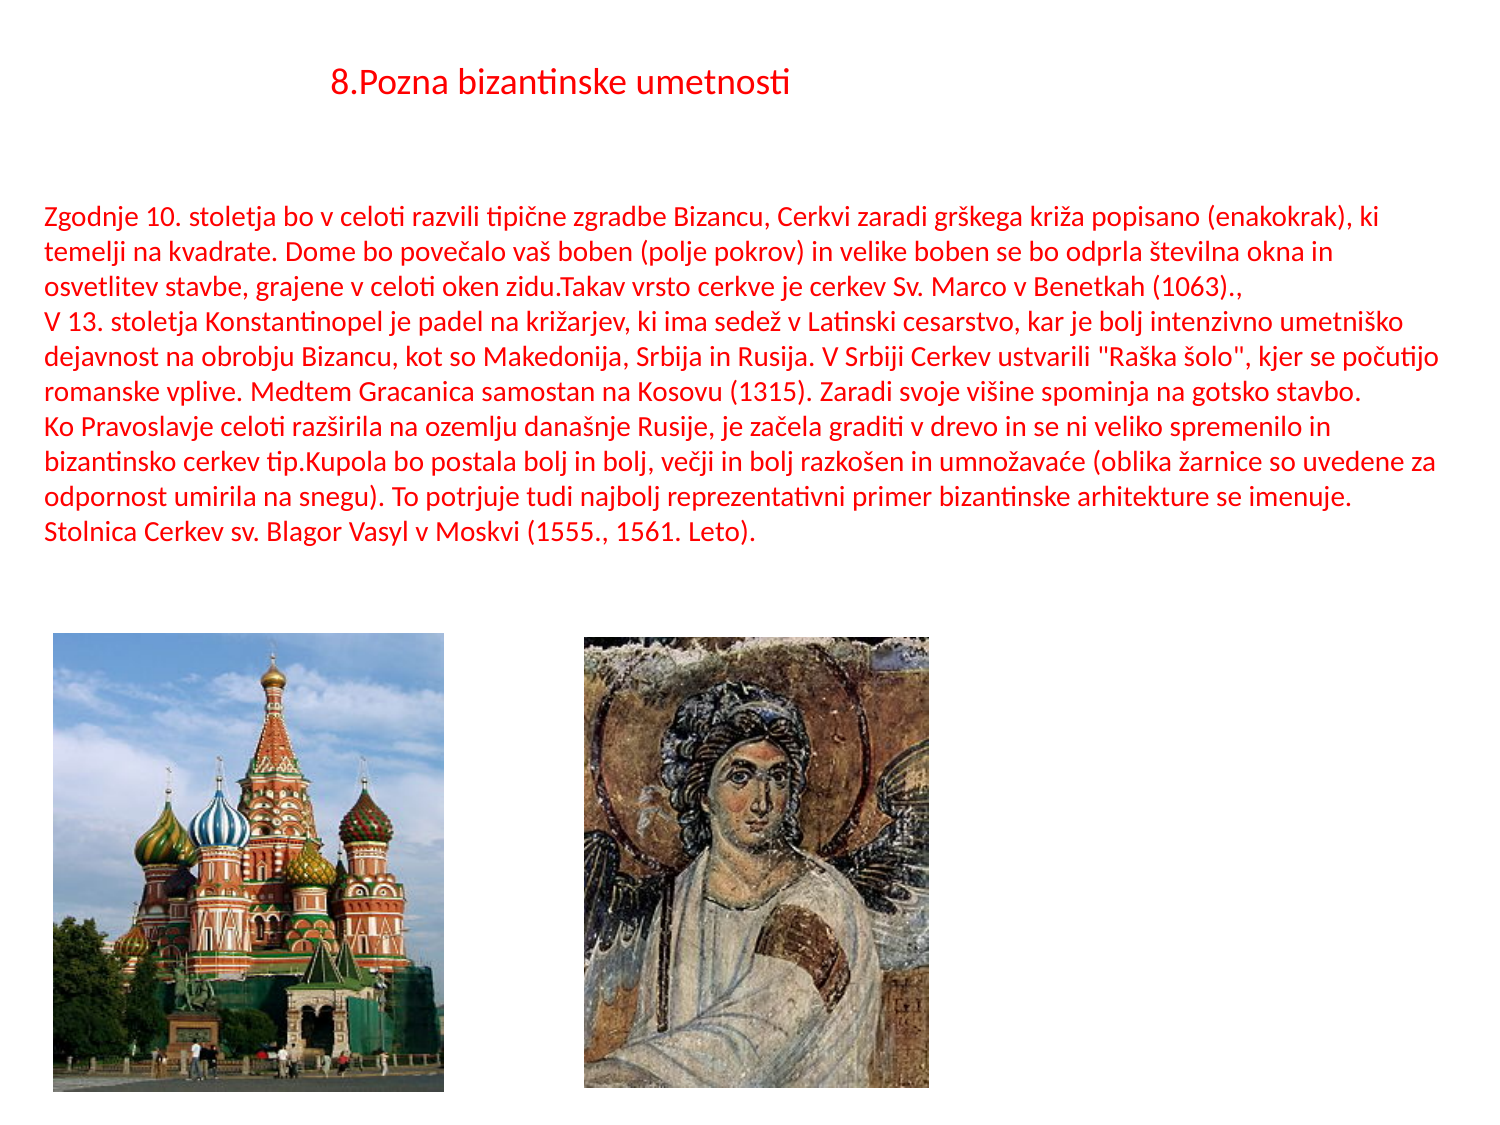

8.Pozna bizantinske umetnosti
Zgodnje 10. stoletja bo v celoti razvili tipične zgradbe Bizancu, Cerkvi zaradi grškega križa popisano (enakokrak), ki temelji na kvadrate. Dome bo povečalo vaš boben (polje pokrov) in velike boben se bo odprla številna okna in osvetlitev stavbe, grajene v celoti oken zidu.Takav vrsto cerkve je cerkev Sv. Marco v Benetkah (1063).,
V 13. stoletja Konstantinopel je padel na križarjev, ki ima sedež v Latinski cesarstvo, kar je bolj intenzivno umetniško dejavnost na obrobju Bizancu, kot so Makedonija, Srbija in Rusija. V Srbiji Cerkev ustvarili "Raška šolo", kjer se počutijo romanske vplive. Medtem Gracanica samostan na Kosovu (1315). Zaradi svoje višine spominja na gotsko stavbo.
Ko Pravoslavje celoti razširila na ozemlju današnje Rusije, je začela graditi v drevo in se ni veliko spremenilo in bizantinsko cerkev tip.Kupola bo postala bolj in bolj, večji in bolj razkošen in umnožavaće (oblika žarnice so uvedene za odpornost umirila na snegu). To potrjuje tudi najbolj reprezentativni primer bizantinske arhitekture se imenuje. Stolnica Cerkev sv. Blagor Vasyl v Moskvi (1555., 1561. Leto).